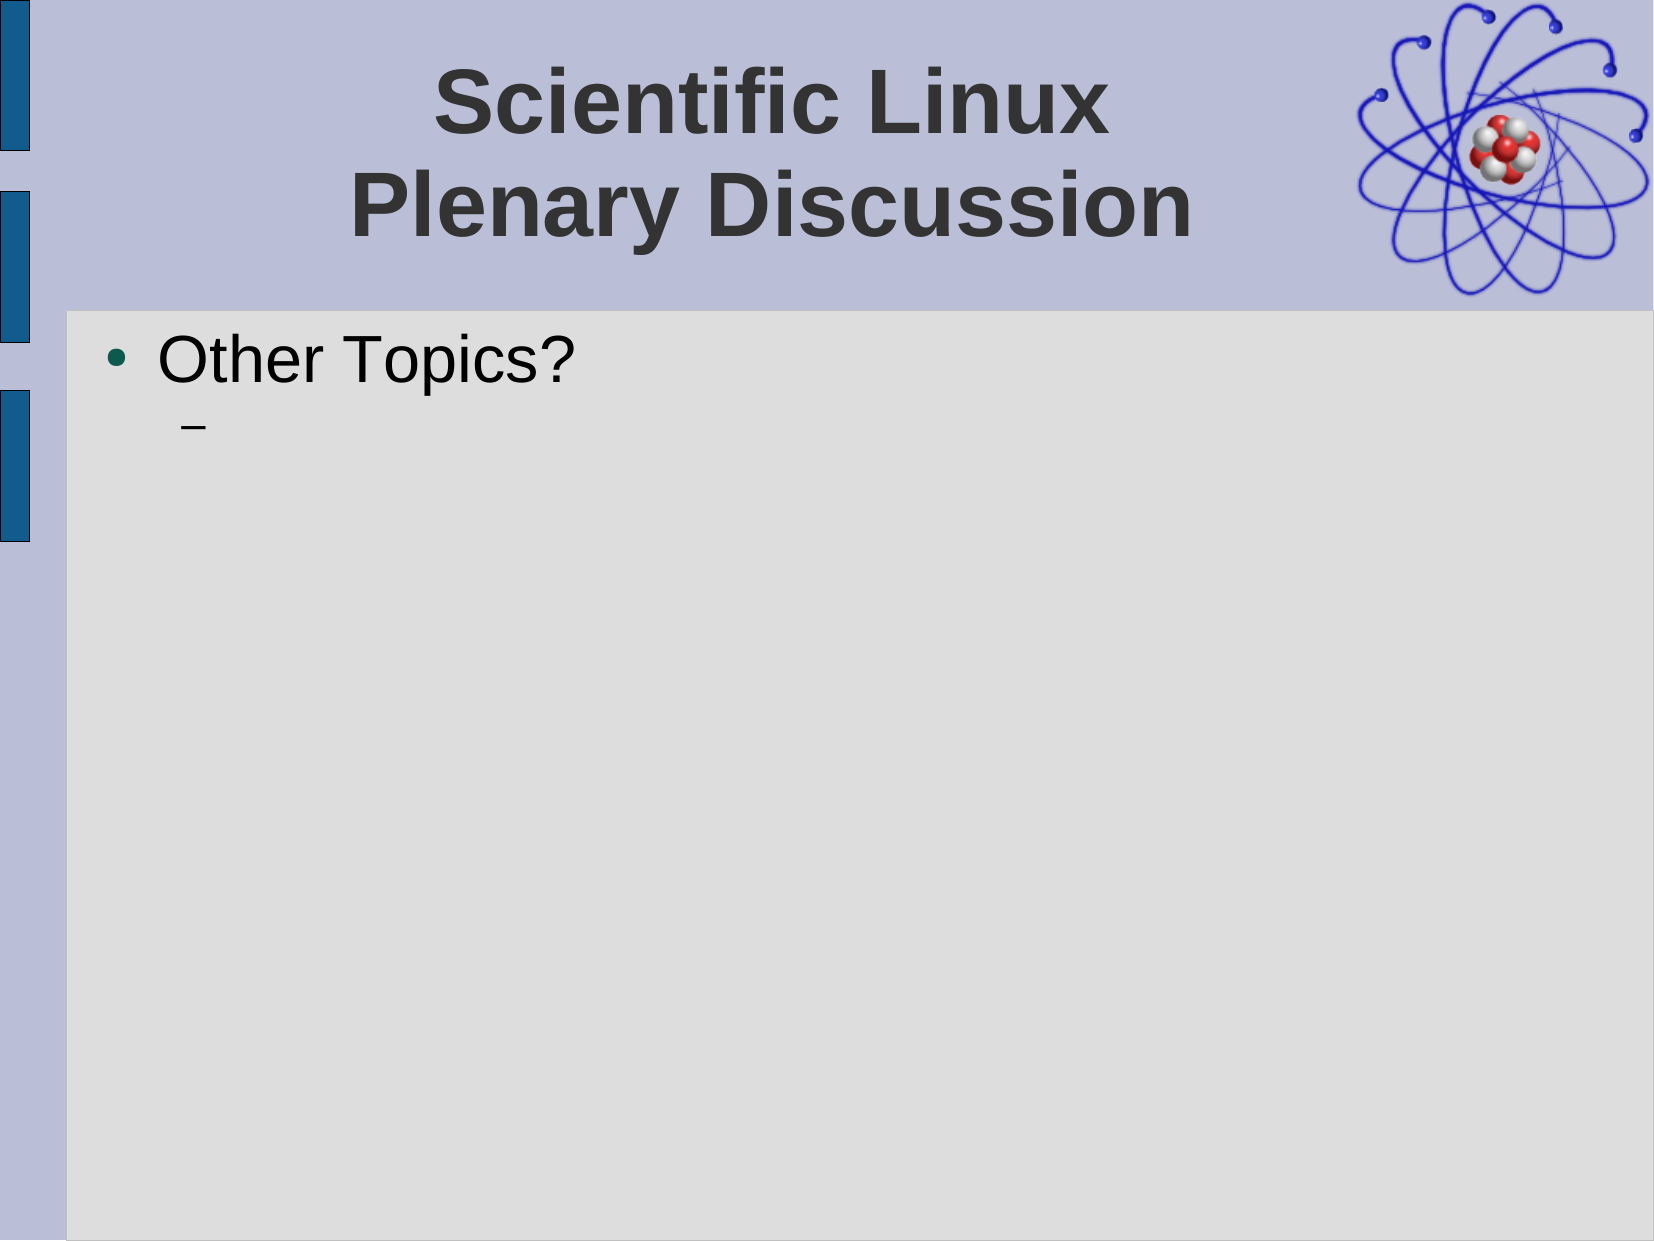

# Scientific Linux Plenary Discussion
Other Topics?